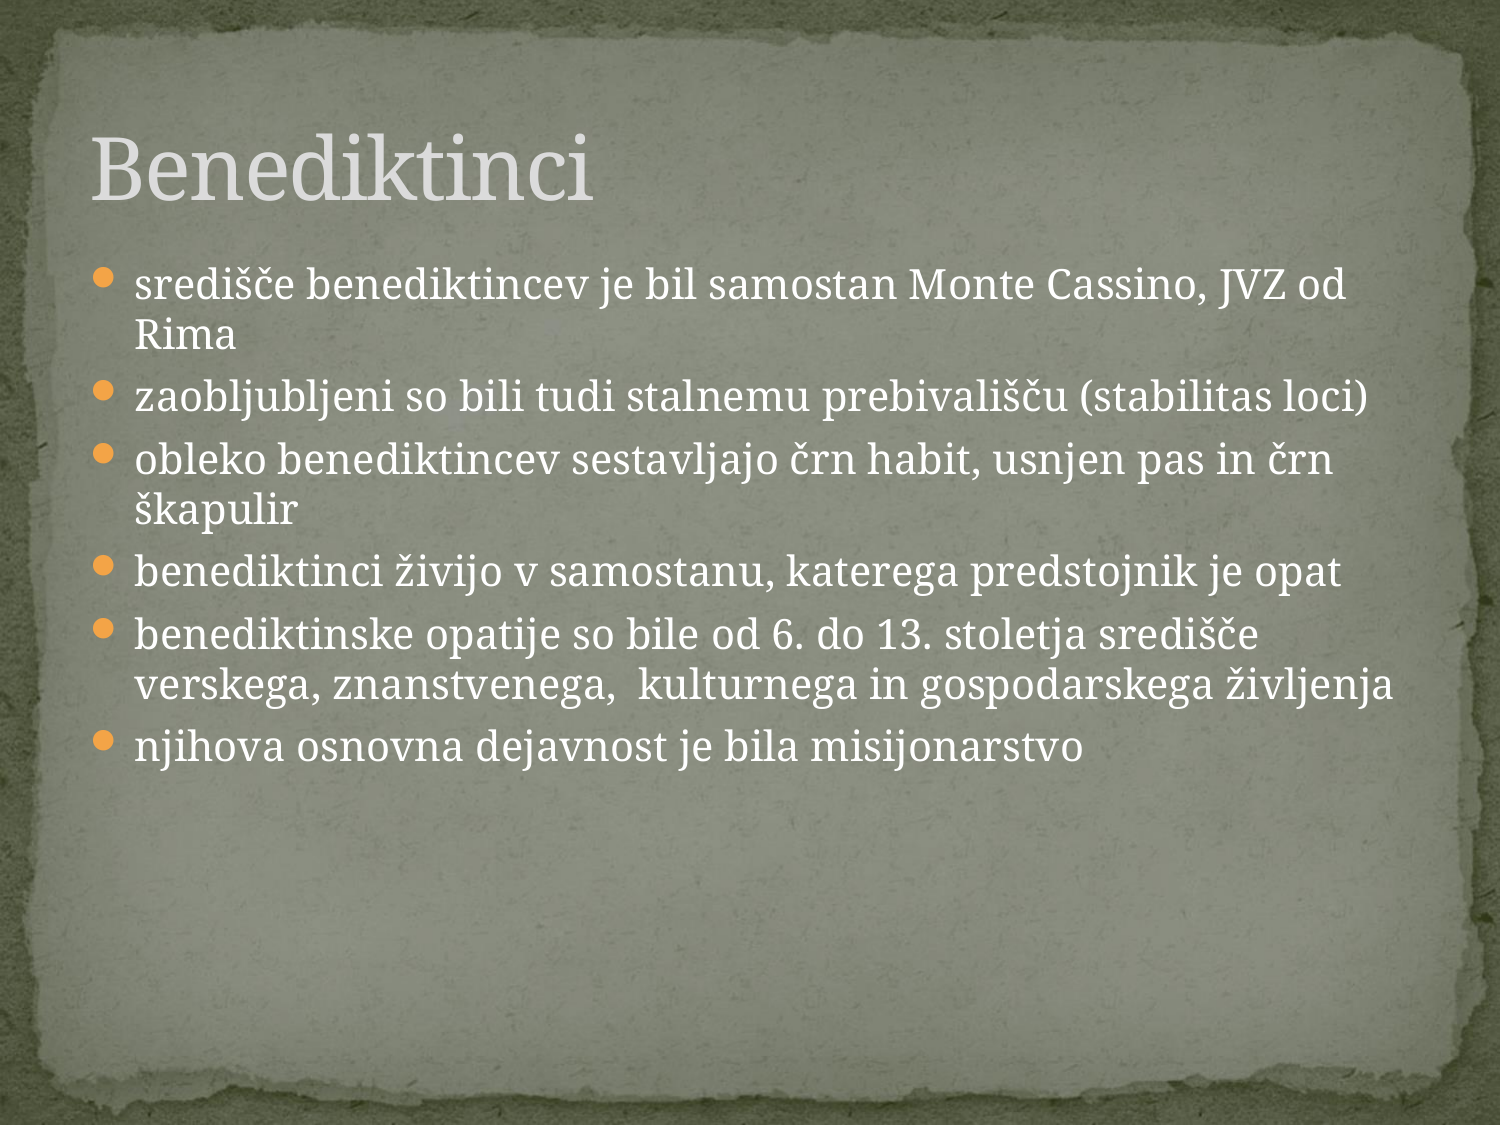

Benediktinci
# središče benediktincev je bil samostan Monte Cassino, JVZ od Rima
zaobljubljeni so bili tudi stalnemu prebivališču (stabilitas loci)
obleko benediktincev sestavljajo črn habit, usnjen pas in črn škapulir
benediktinci živijo v samostanu, katerega predstojnik je opat
benediktinske opatije so bile od 6. do 13. stoletja središče verskega, znanstvenega, kulturnega in gospodarskega življenja
njihova osnovna dejavnost je bila misijonarstvo